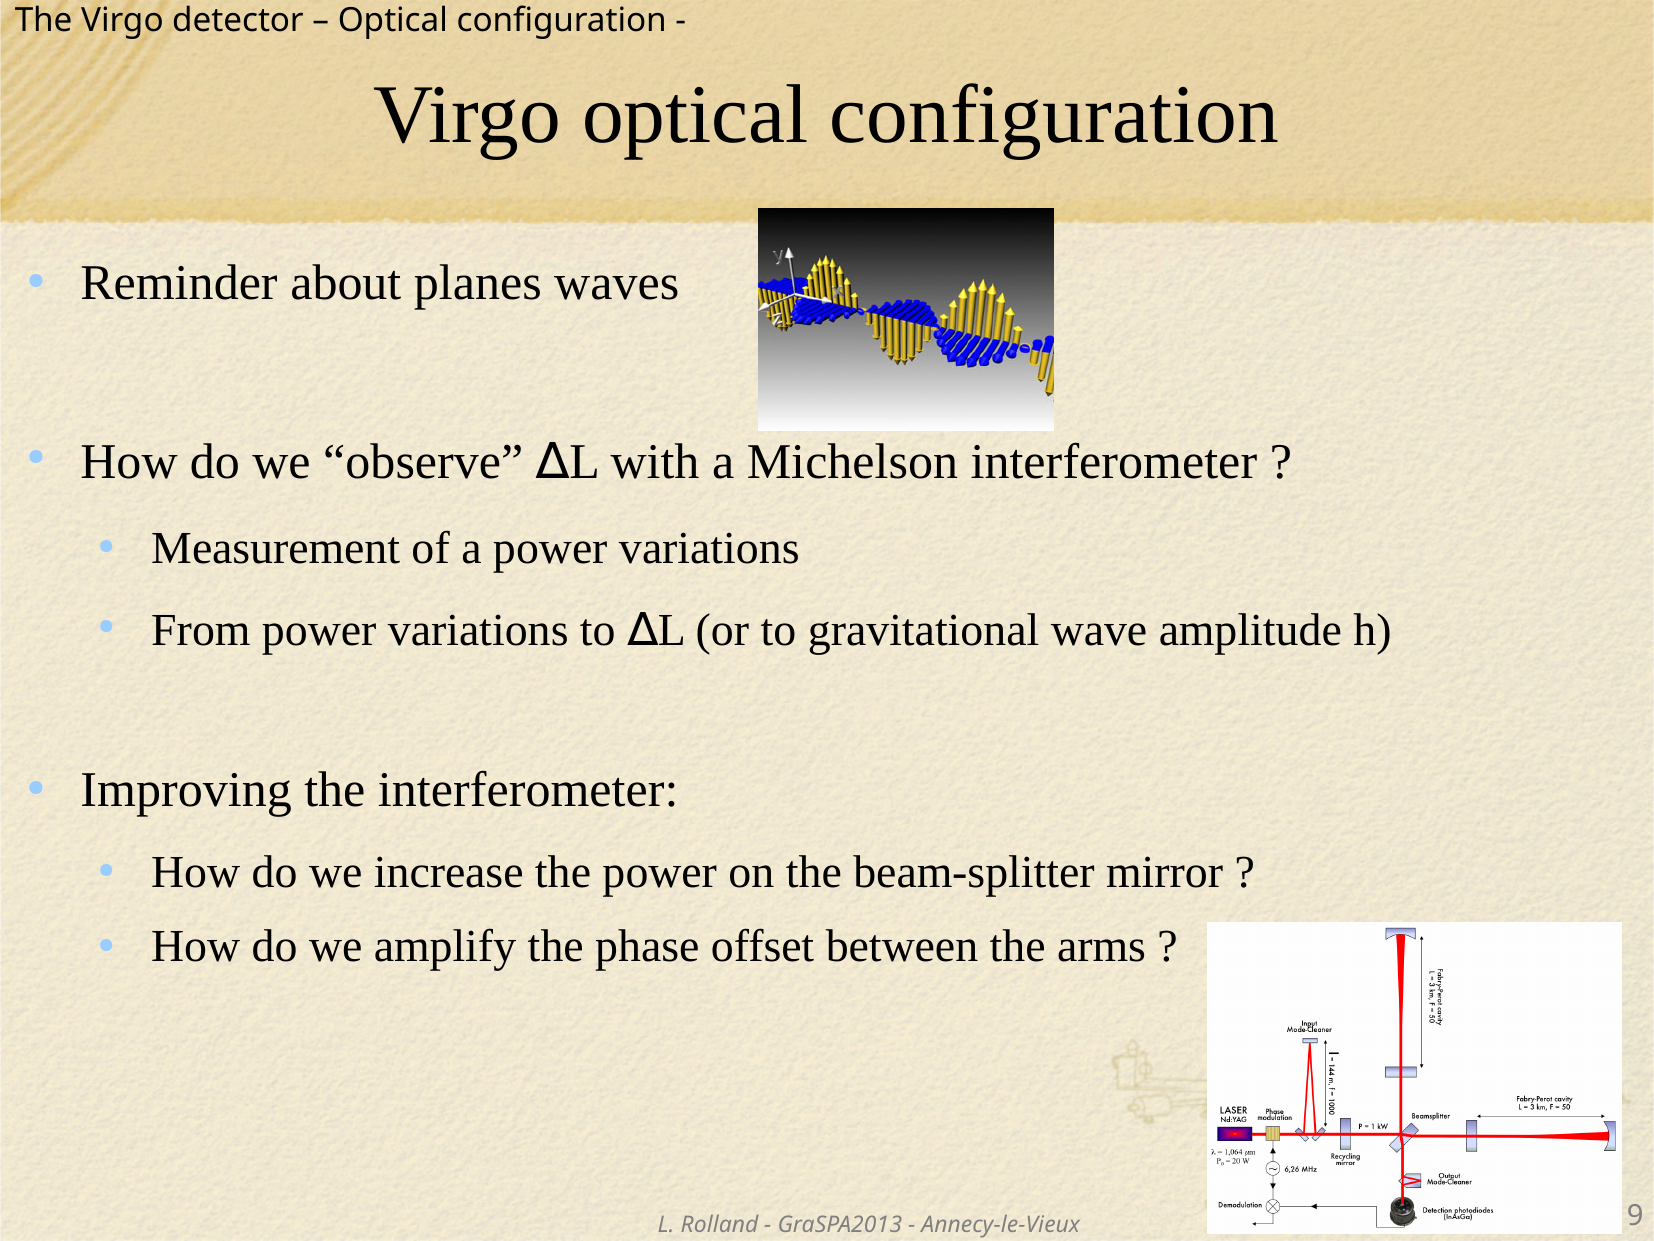

The Virgo detector – Optical configuration -
# Virgo optical configuration
Reminder about planes waves
How do we “observe” ∆L with a Michelson interferometer ?
Measurement of a power variations
From power variations to ∆L (or to gravitational wave amplitude h)
Improving the interferometer:
How do we increase the power on the beam-splitter mirror ?
How do we amplify the phase offset between the arms ?